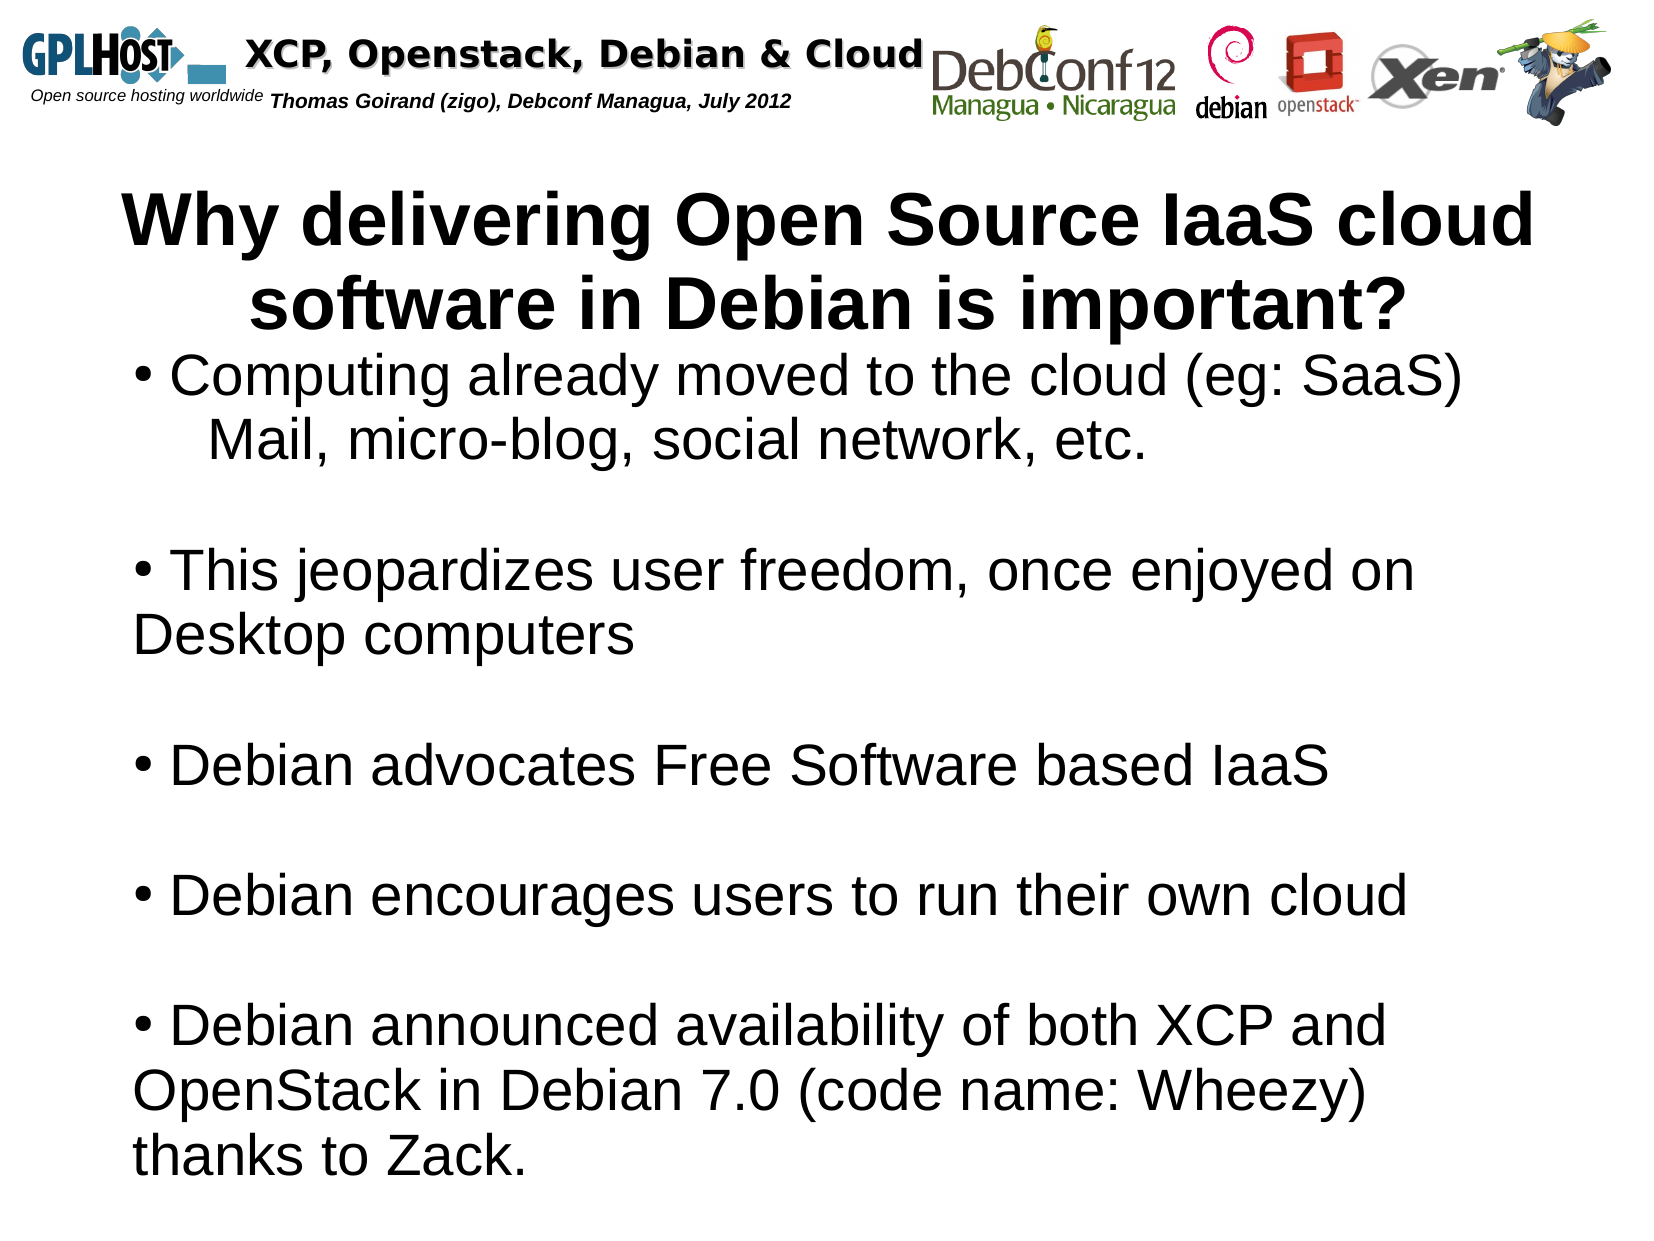

Why delivering Open Source IaaS cloud software in Debian is important?
 Computing already moved to the cloud (eg: SaaS)
	Mail, micro-blog, social network, etc.
 This jeopardizes user freedom, once enjoyed on Desktop computers
 Debian advocates Free Software based IaaS
 Debian encourages users to run their own cloud
 Debian announced availability of both XCP and OpenStack in Debian 7.0 (code name: Wheezy) thanks to Zack.